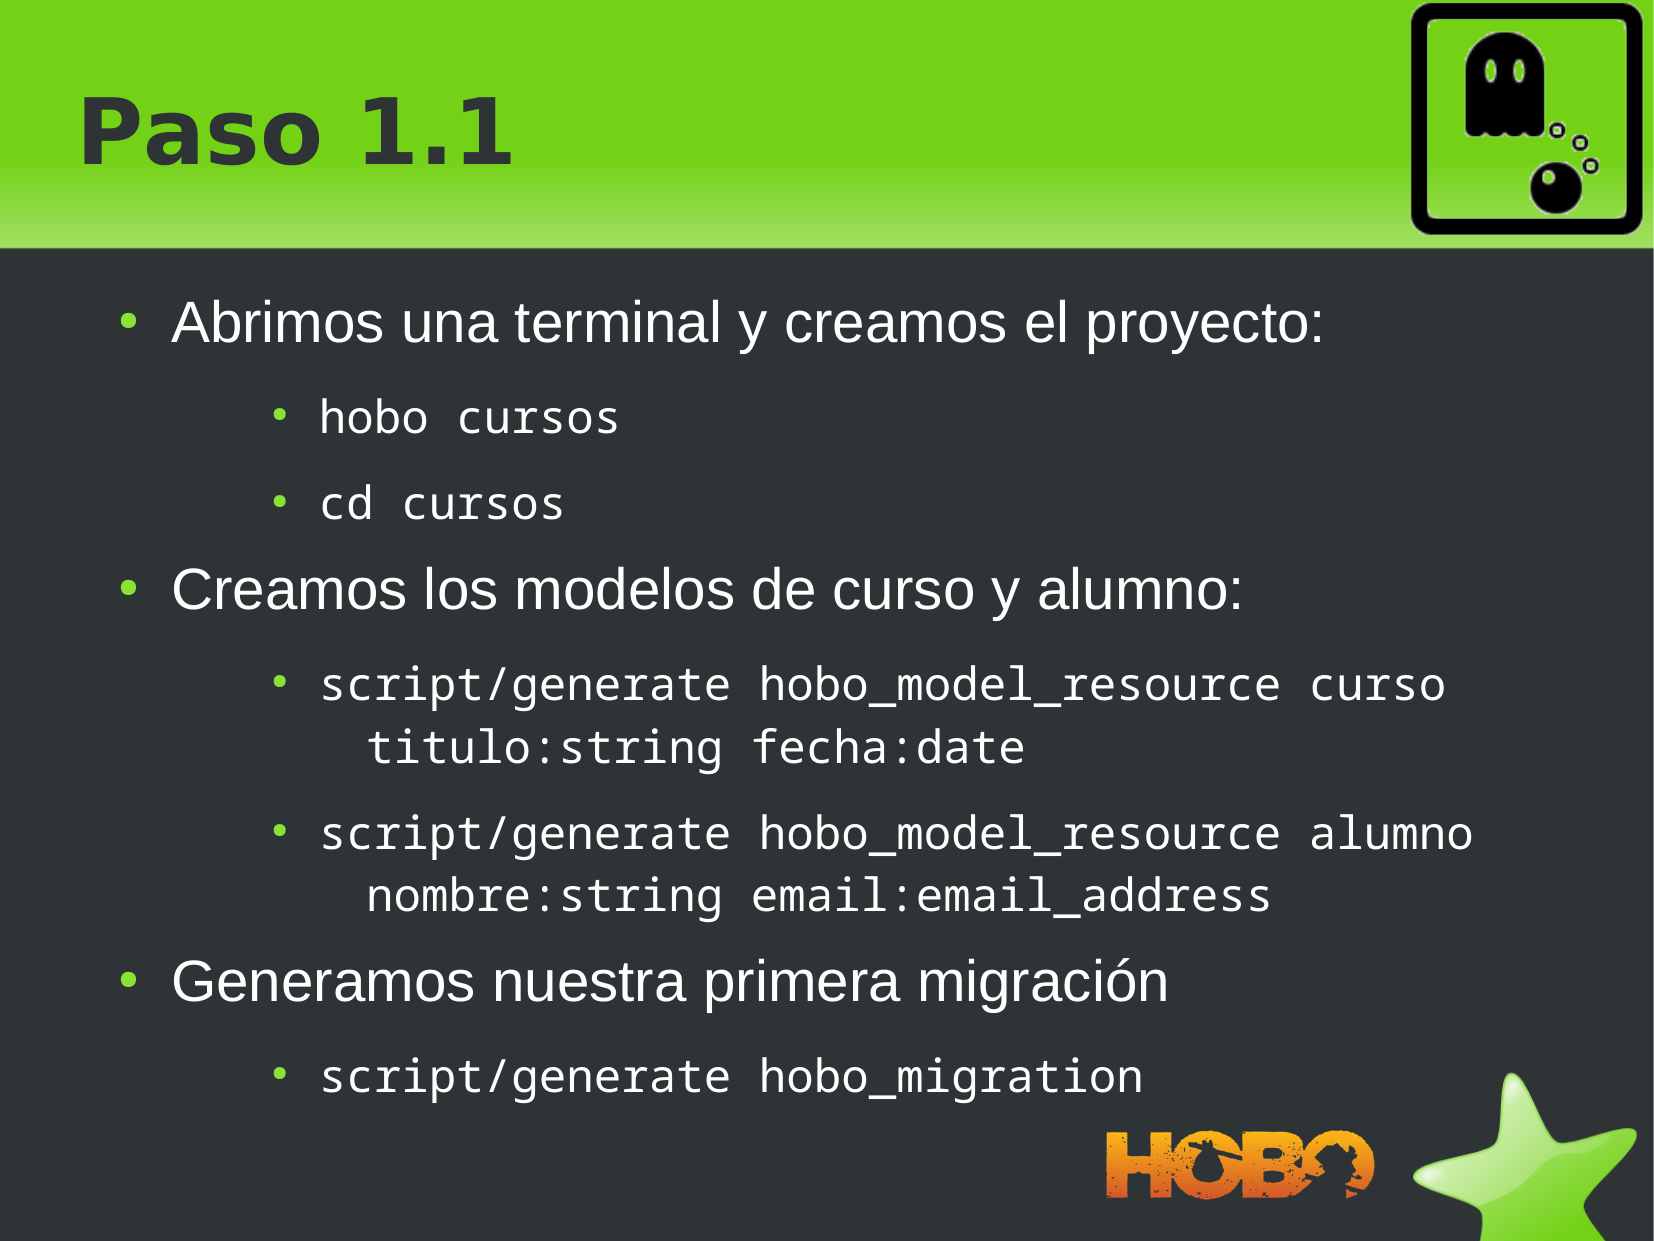

# Paso 1.1
Abrimos una terminal y creamos el proyecto:
hobo cursos
cd cursos
Creamos los modelos de curso y alumno:
script/generate hobo_model_resource curso titulo:string fecha:date
script/generate hobo_model_resource alumno nombre:string email:email_address
Generamos nuestra primera migración
script/generate hobo_migration